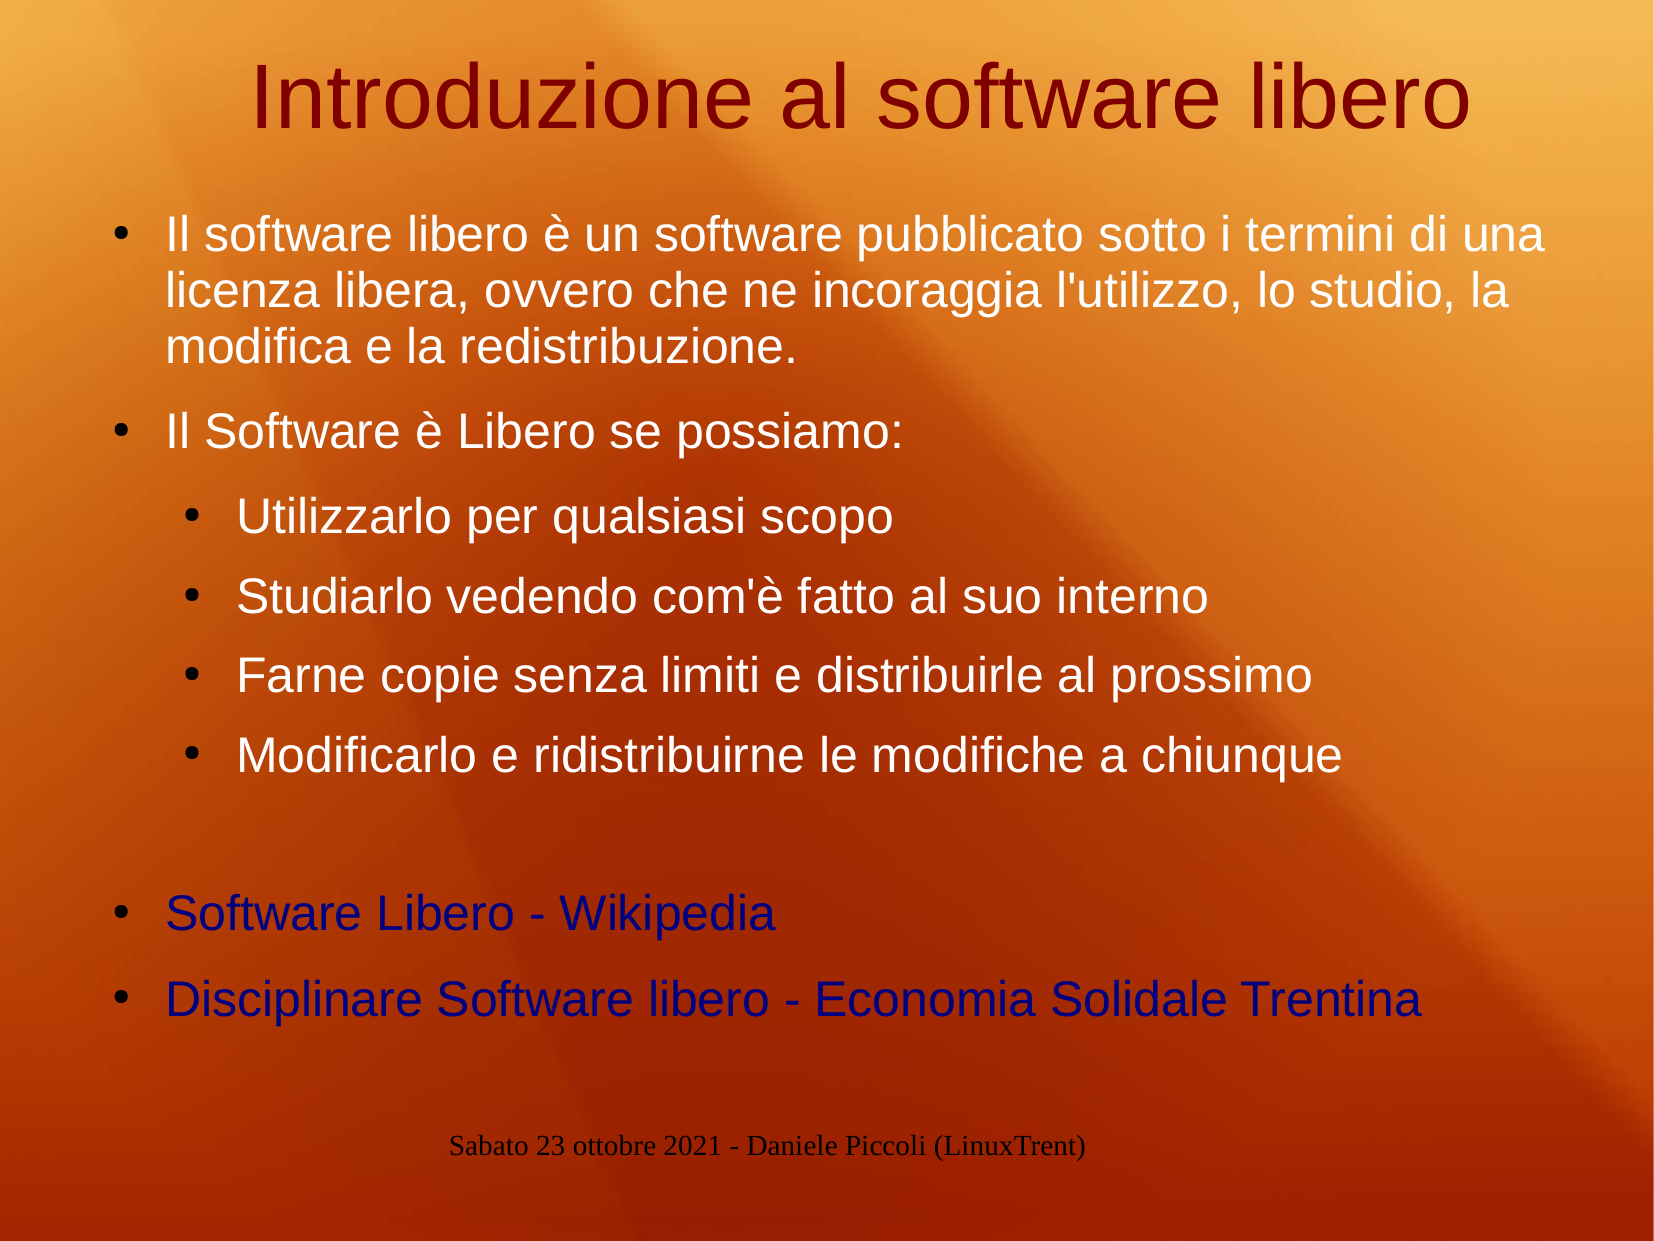

# Introduzione al software libero
Il software libero è un software pubblicato sotto i termini di una licenza libera, ovvero che ne incoraggia l'utilizzo, lo studio, la modifica e la redistribuzione.
Il Software è Libero se possiamo:
Utilizzarlo per qualsiasi scopo
Studiarlo vedendo com'è fatto al suo interno
Farne copie senza limiti e distribuirle al prossimo
Modificarlo e ridistribuirne le modifiche a chiunque
Software Libero - Wikipedia
Disciplinare Software libero - Economia Solidale Trentina
Sabato 23 ottobre 2021 - Daniele Piccoli (LinuxTrent)